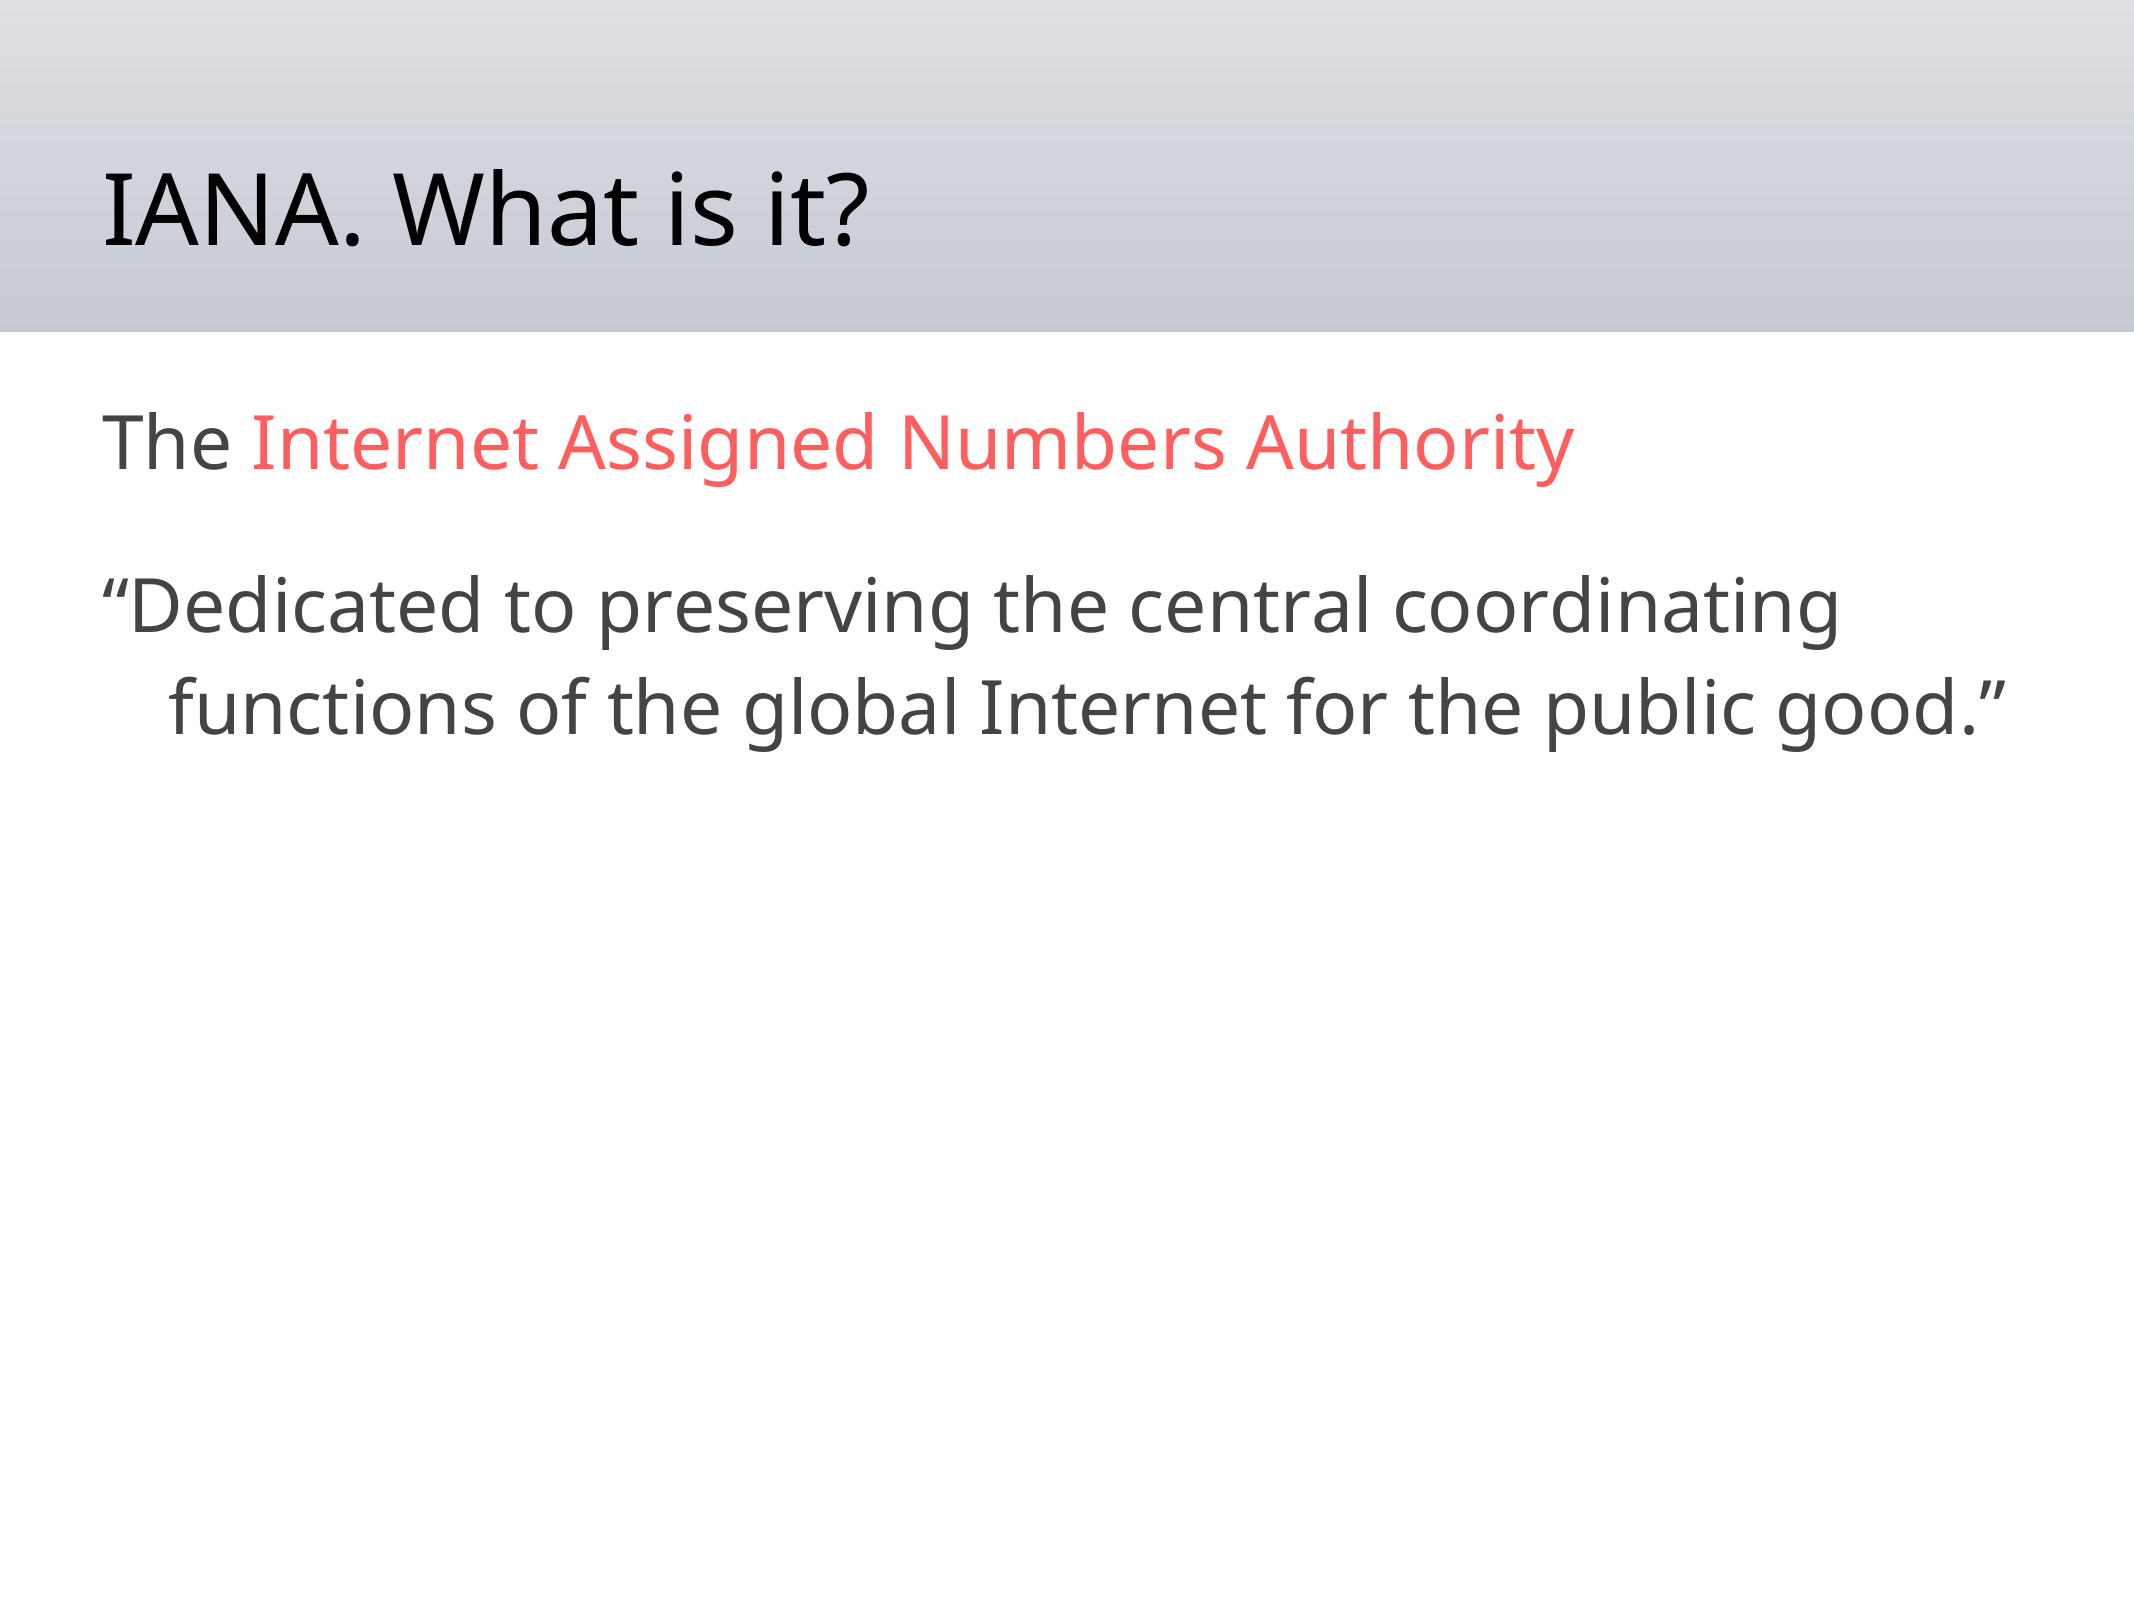

# IANA. What is it?
The Internet Assigned Numbers Authority
“Dedicated to preserving the central coordinating functions of the global Internet for the public good.”